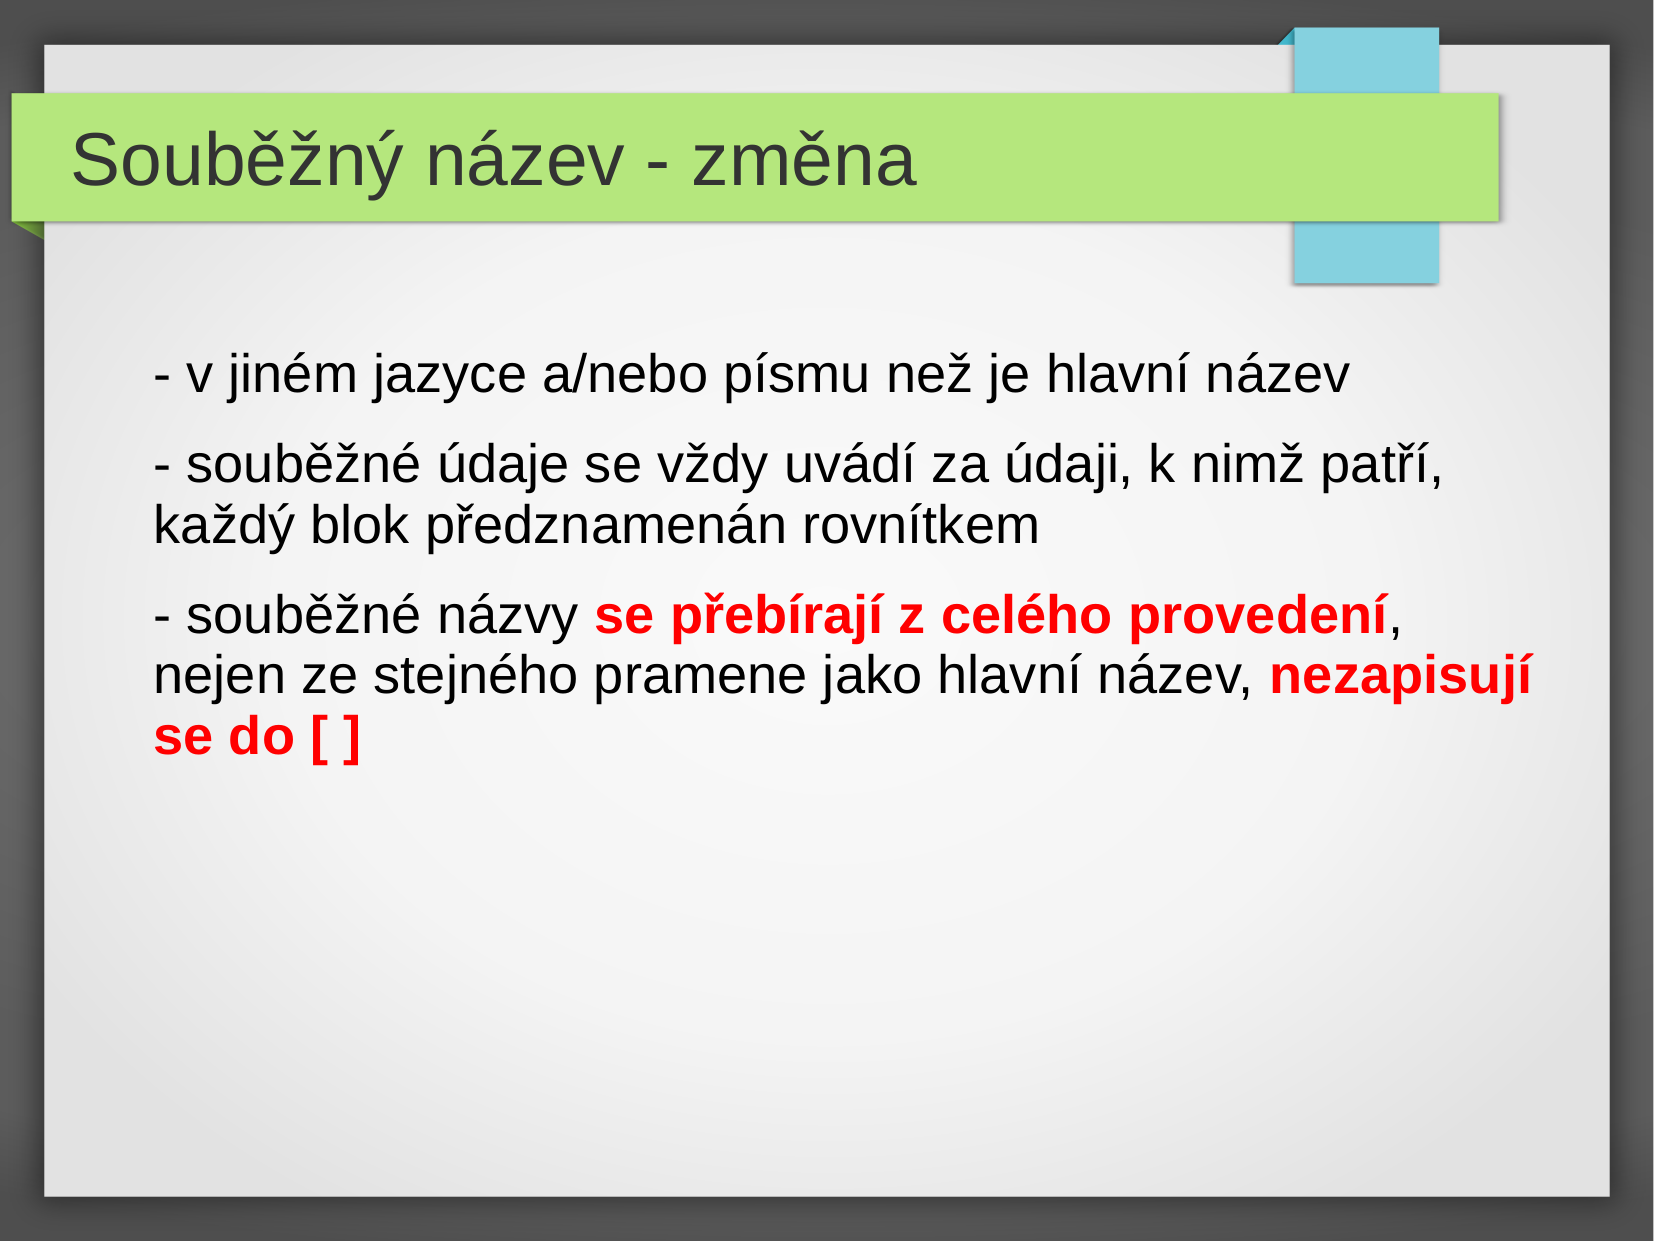

# Souběžný název - změna
- v jiném jazyce a/nebo písmu než je hlavní název
- souběžné údaje se vždy uvádí za údaji, k nimž patří, každý blok předznamenán rovnítkem
- souběžné názvy se přebírají z celého provedení, nejen ze stejného pramene jako hlavní název, nezapisují se do [ ]